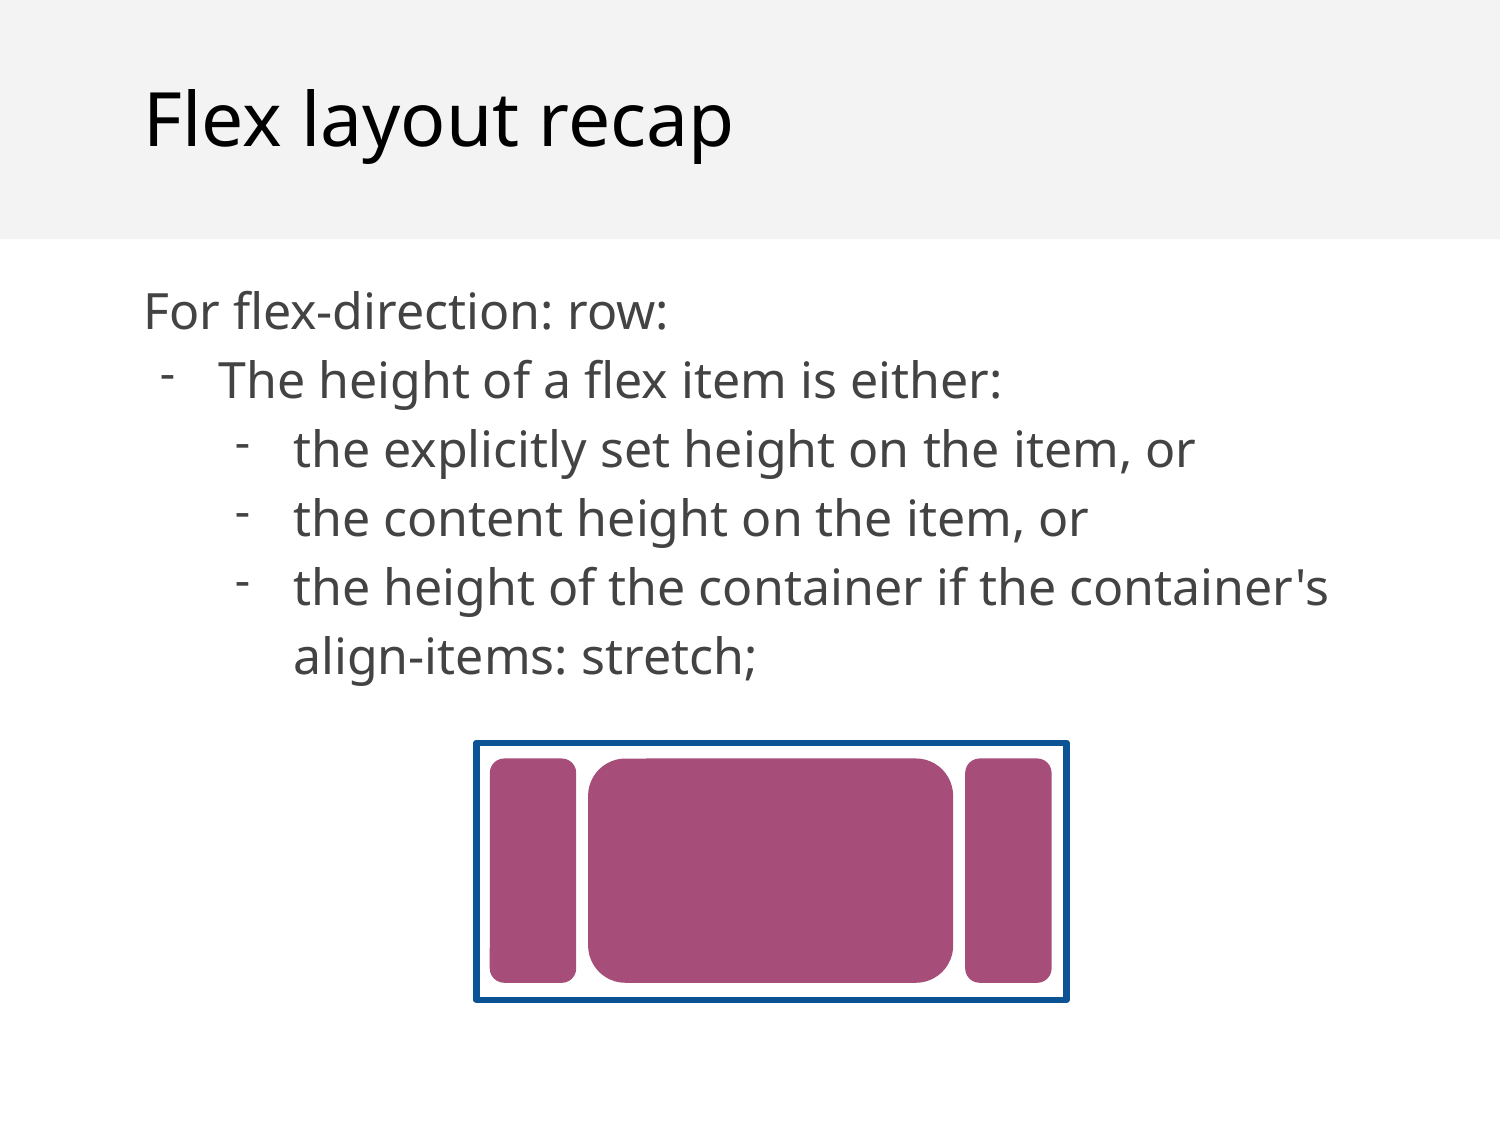

# Flex layout recap
For flex-direction: row:
The height of a flex item is either:
the explicitly set height on the item, or
the content height on the item, or
the height of the container if the container's align-items: stretch;